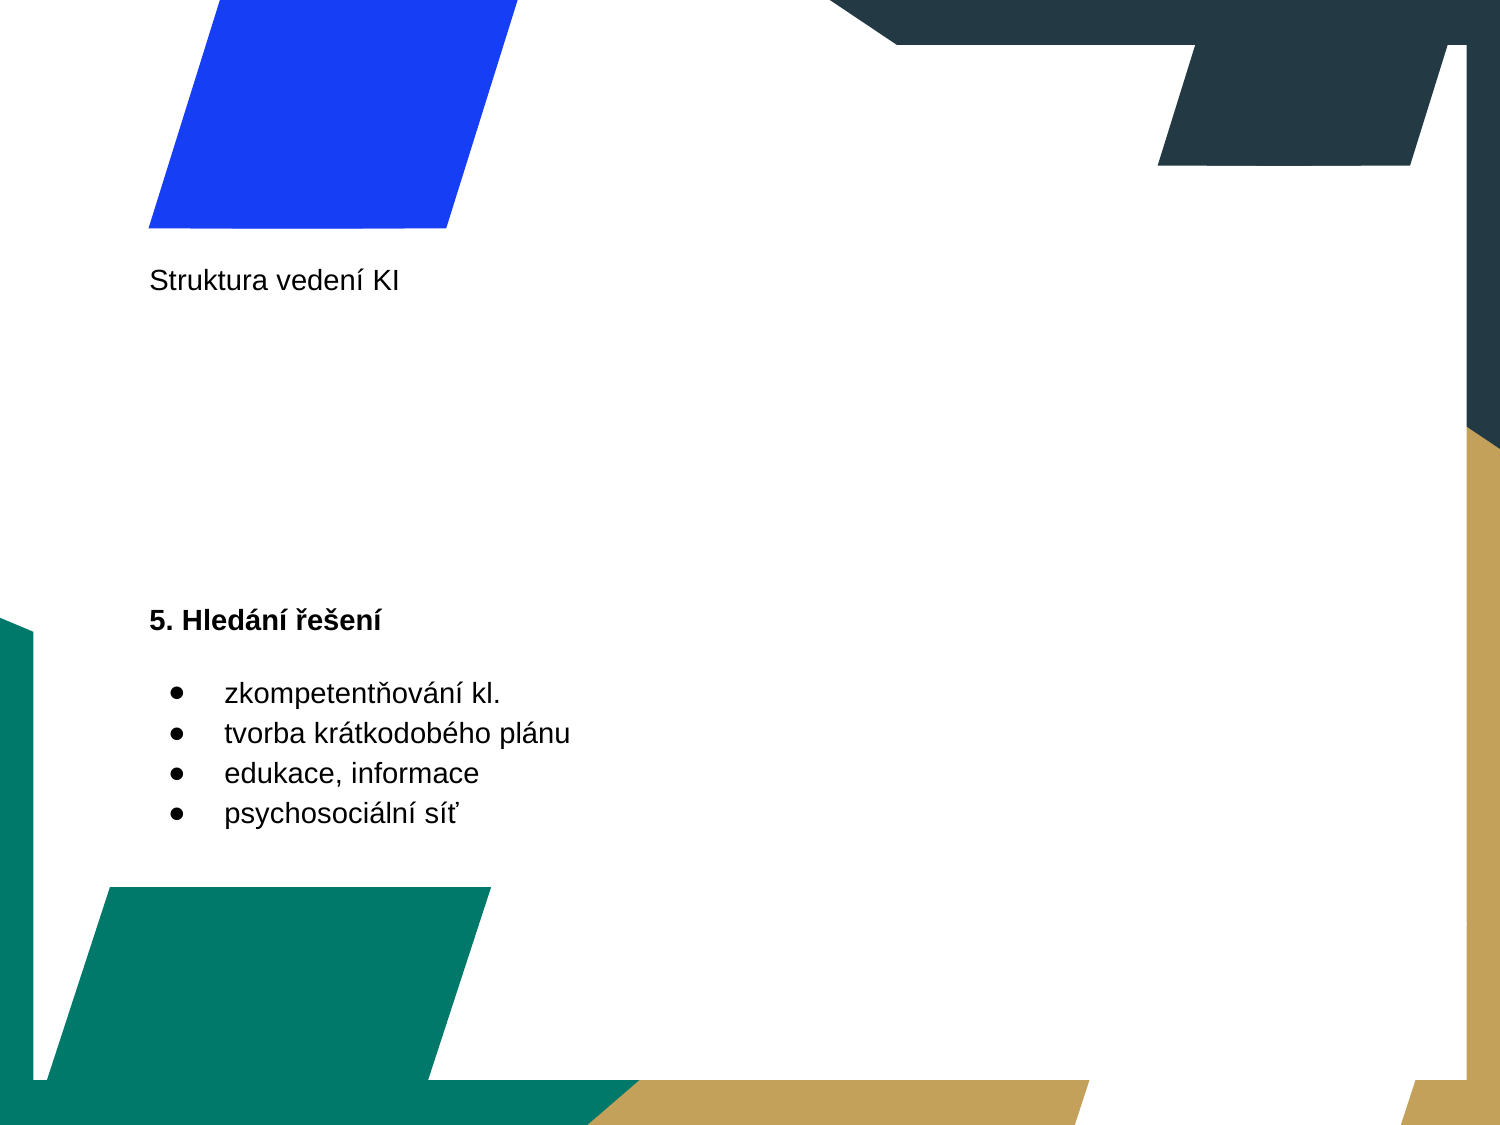

# Struktura vedení KI
5. Hledání řešení
zkompetentňování kl.
tvorba krátkodobého plánu
edukace, informace
psychosociální síť